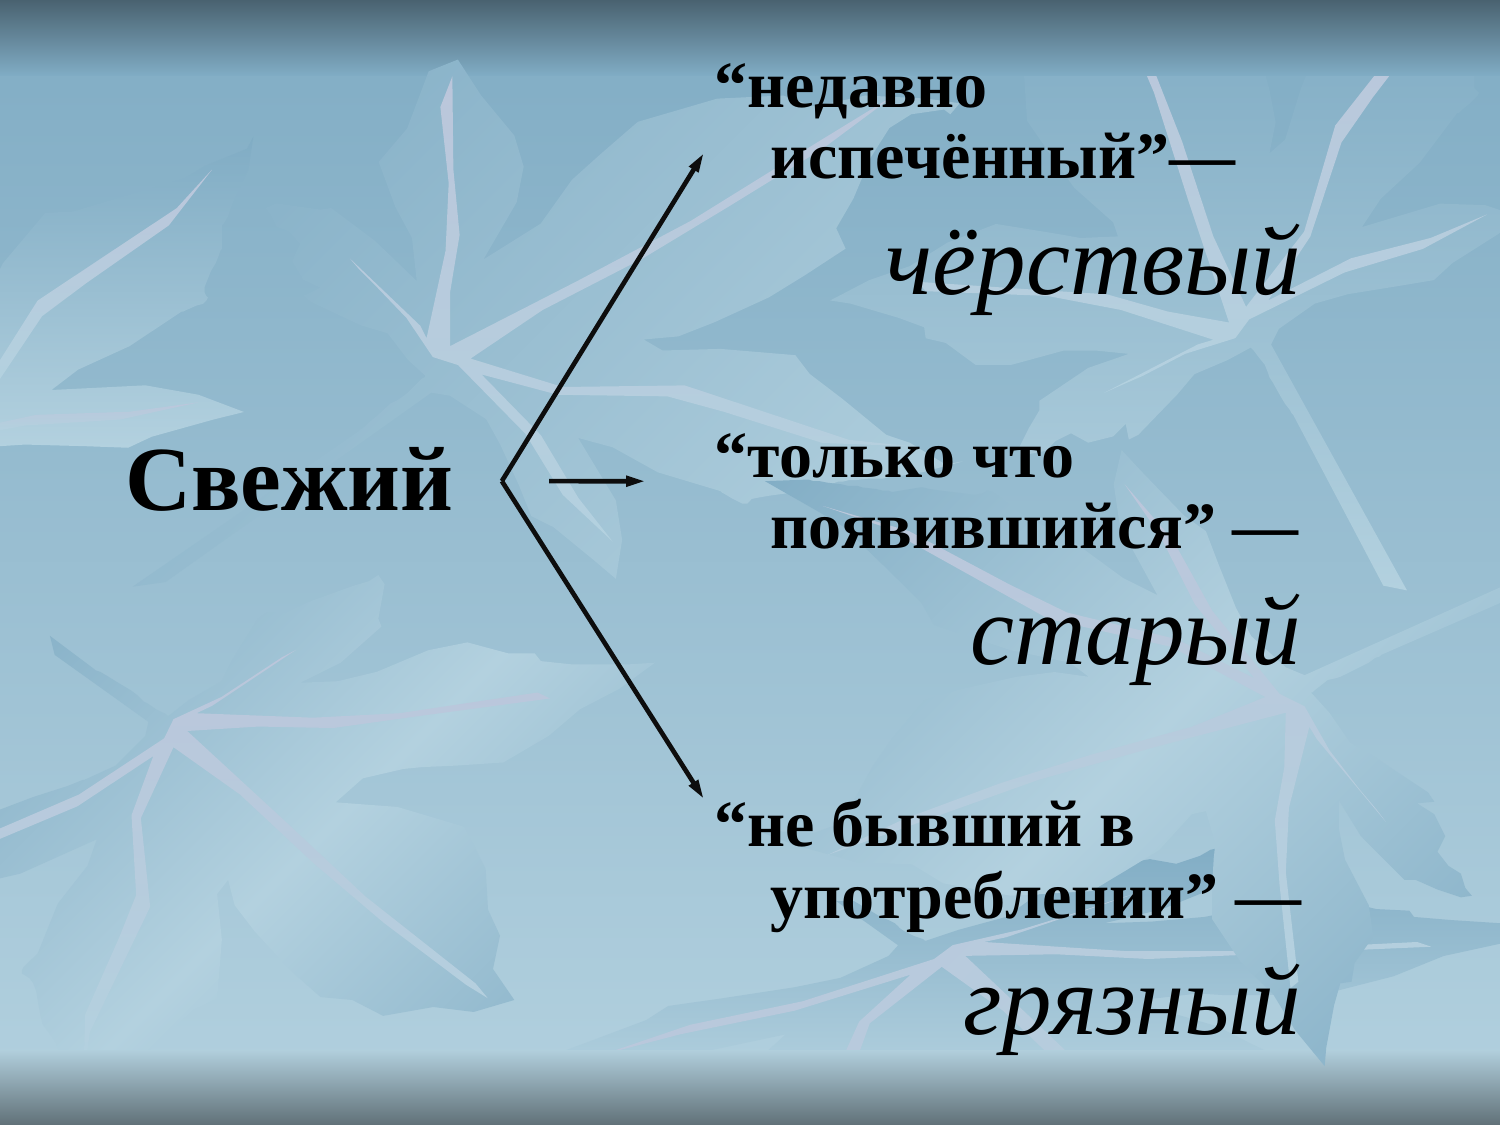

“недавно испечённый”—
чёрствый
“только что появившийся” —
старый
“не бывший в употреблении” —
грязный
# Свежий